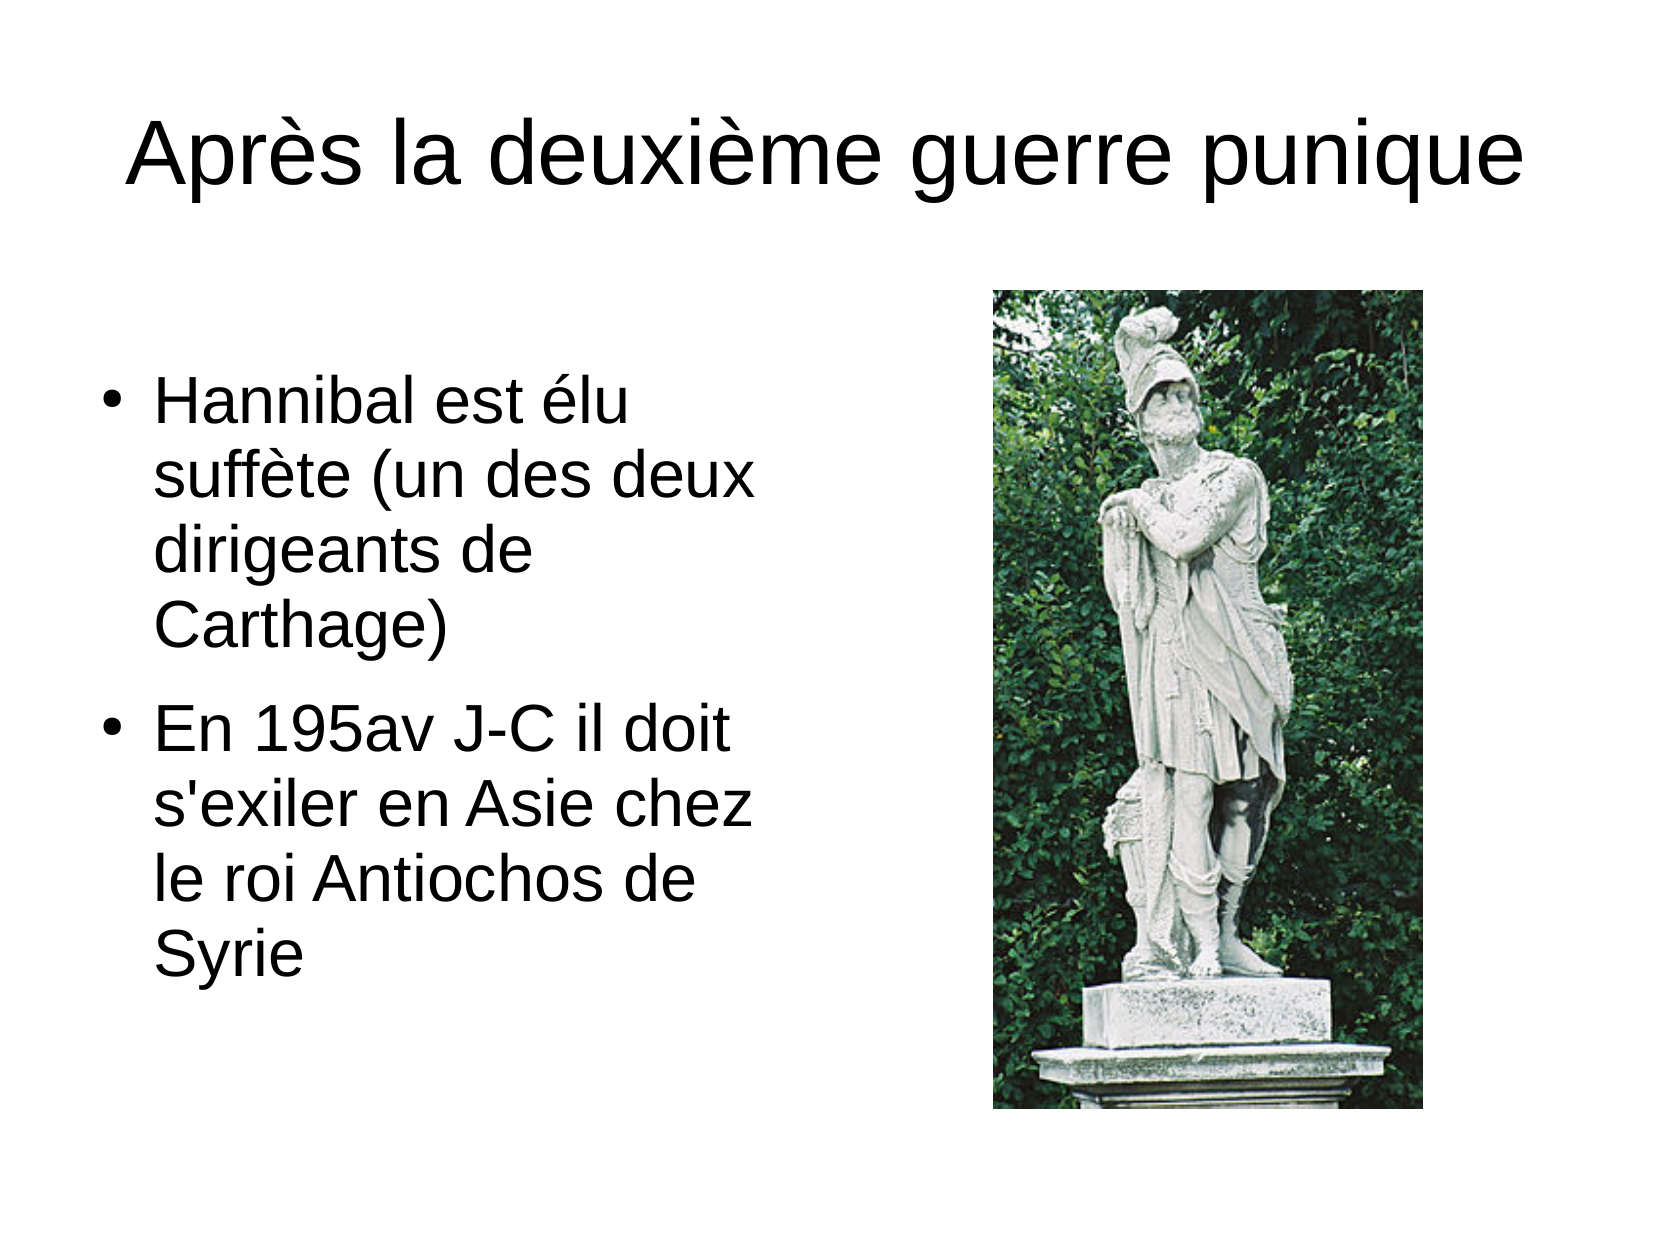

# Après la deuxième guerre punique
Hannibal est élu suffète (un des deux dirigeants de Carthage)
En 195av J-C il doit s'exiler en Asie chez le roi Antiochos de Syrie